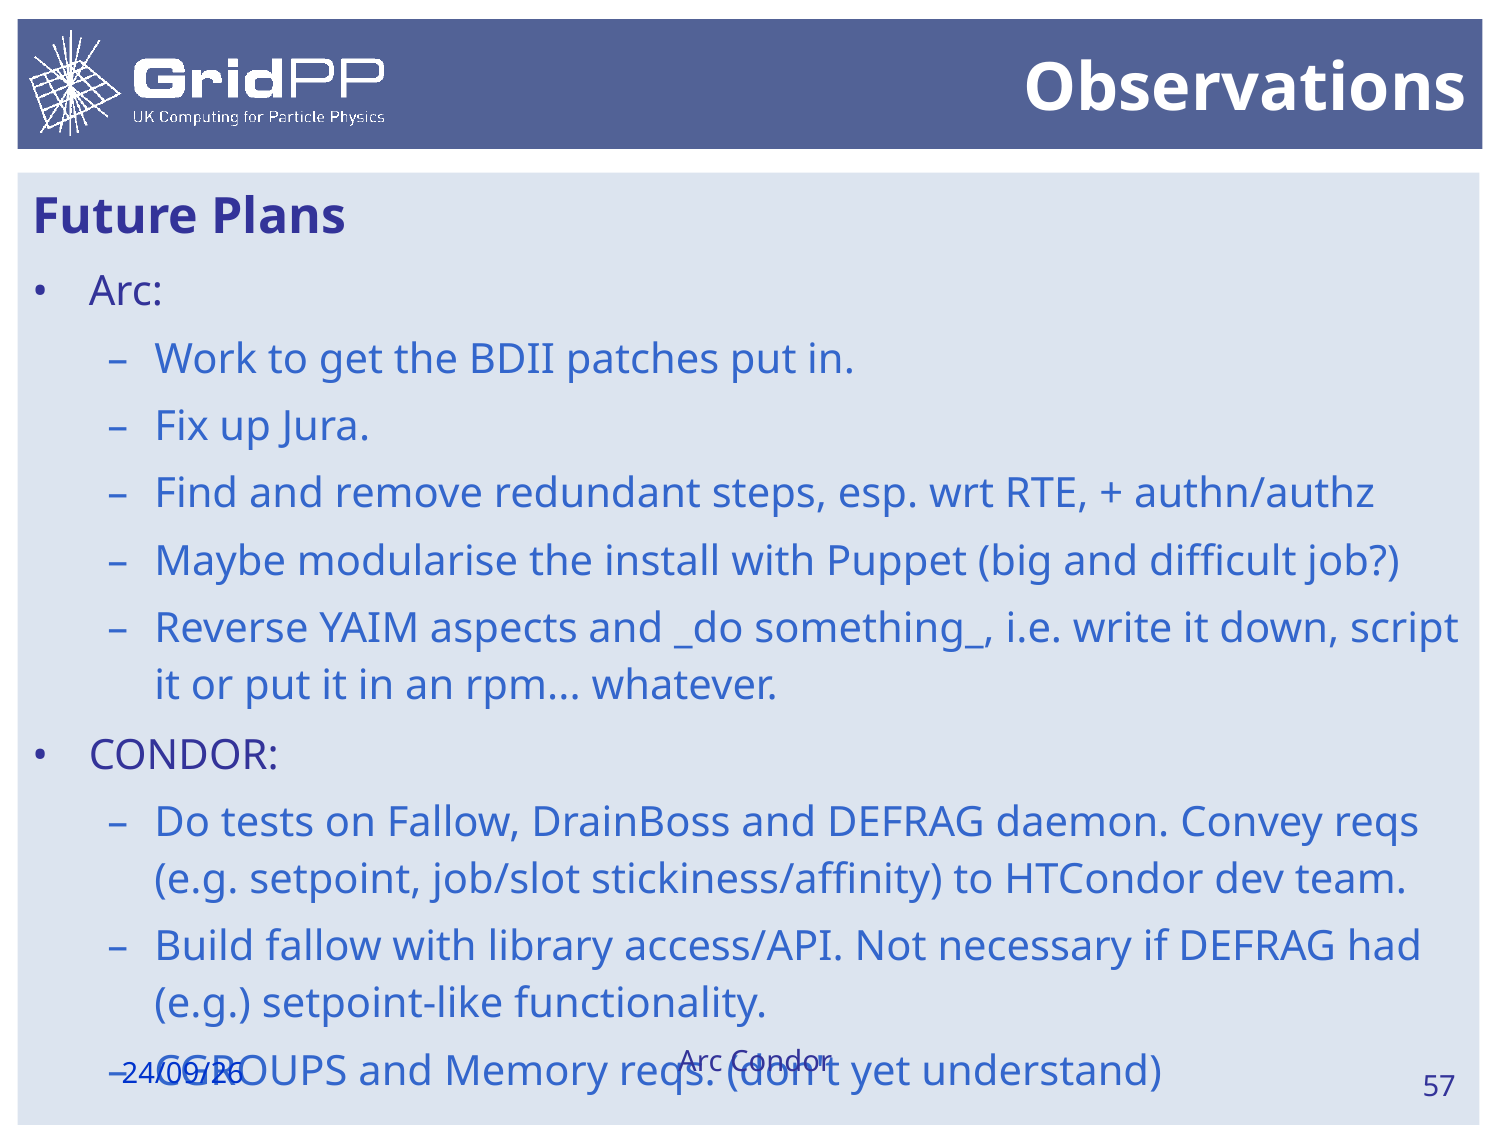

# Observations
Future Plans
Arc:
Work to get the BDII patches put in.
Fix up Jura.
Find and remove redundant steps, esp. wrt RTE, + authn/authz
Maybe modularise the install with Puppet (big and difficult job?)
Reverse YAIM aspects and _do something_, i.e. write it down, script it or put it in an rpm... whatever.
CONDOR:
Do tests on Fallow, DrainBoss and DEFRAG daemon. Convey reqs (e.g. setpoint, job/slot stickiness/affinity) to HTCondor dev team.
Build fallow with library access/API. Not necessary if DEFRAG had (e.g.) setpoint-like functionality.
CGROUPS and Memory reqs. (don't yet understand)
Arc Condor